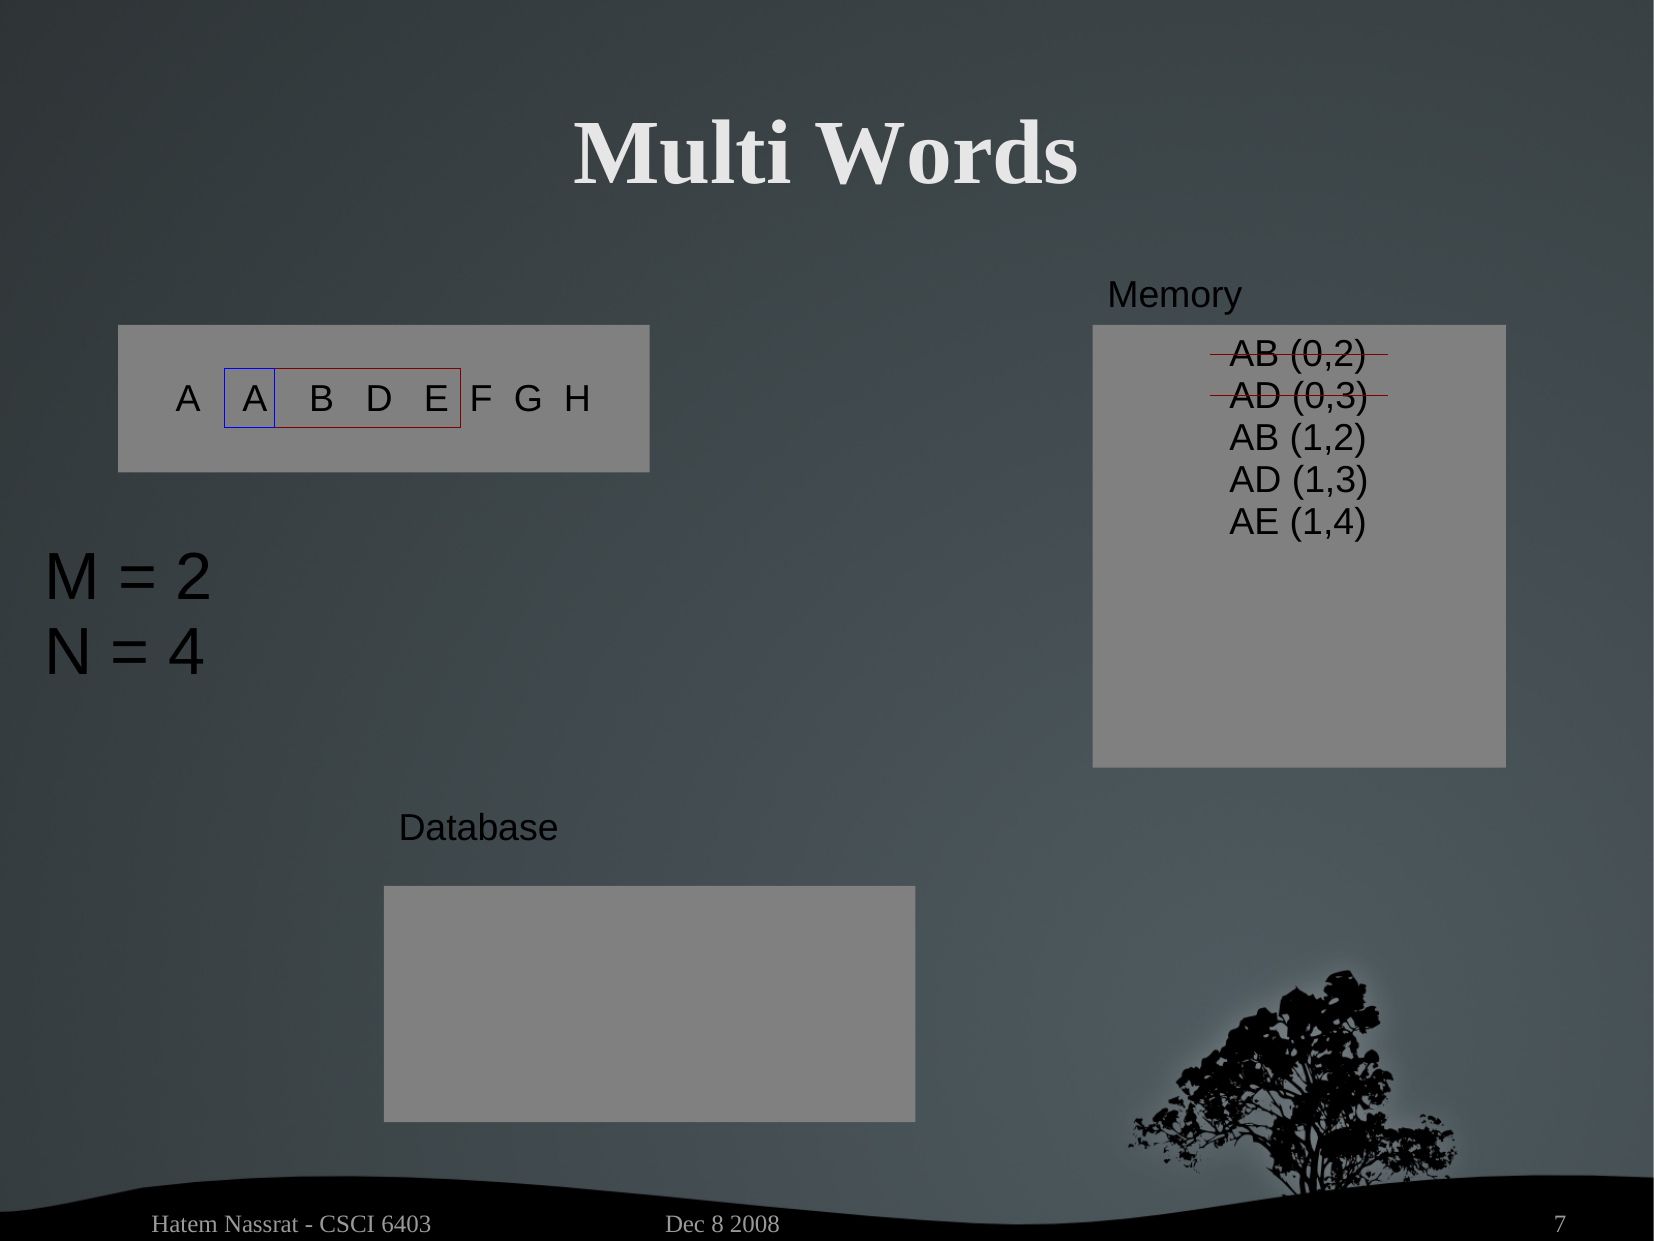

# Multi Words
Memory
A A B D E F G H
AB (0,2)
AD (0,3)
AB (1,2)
AD (1,3)
AE (1,4)
M = 2
N = 4
Database
Hatem Nassrat - CSCI 6403
Dec 8 2008
7